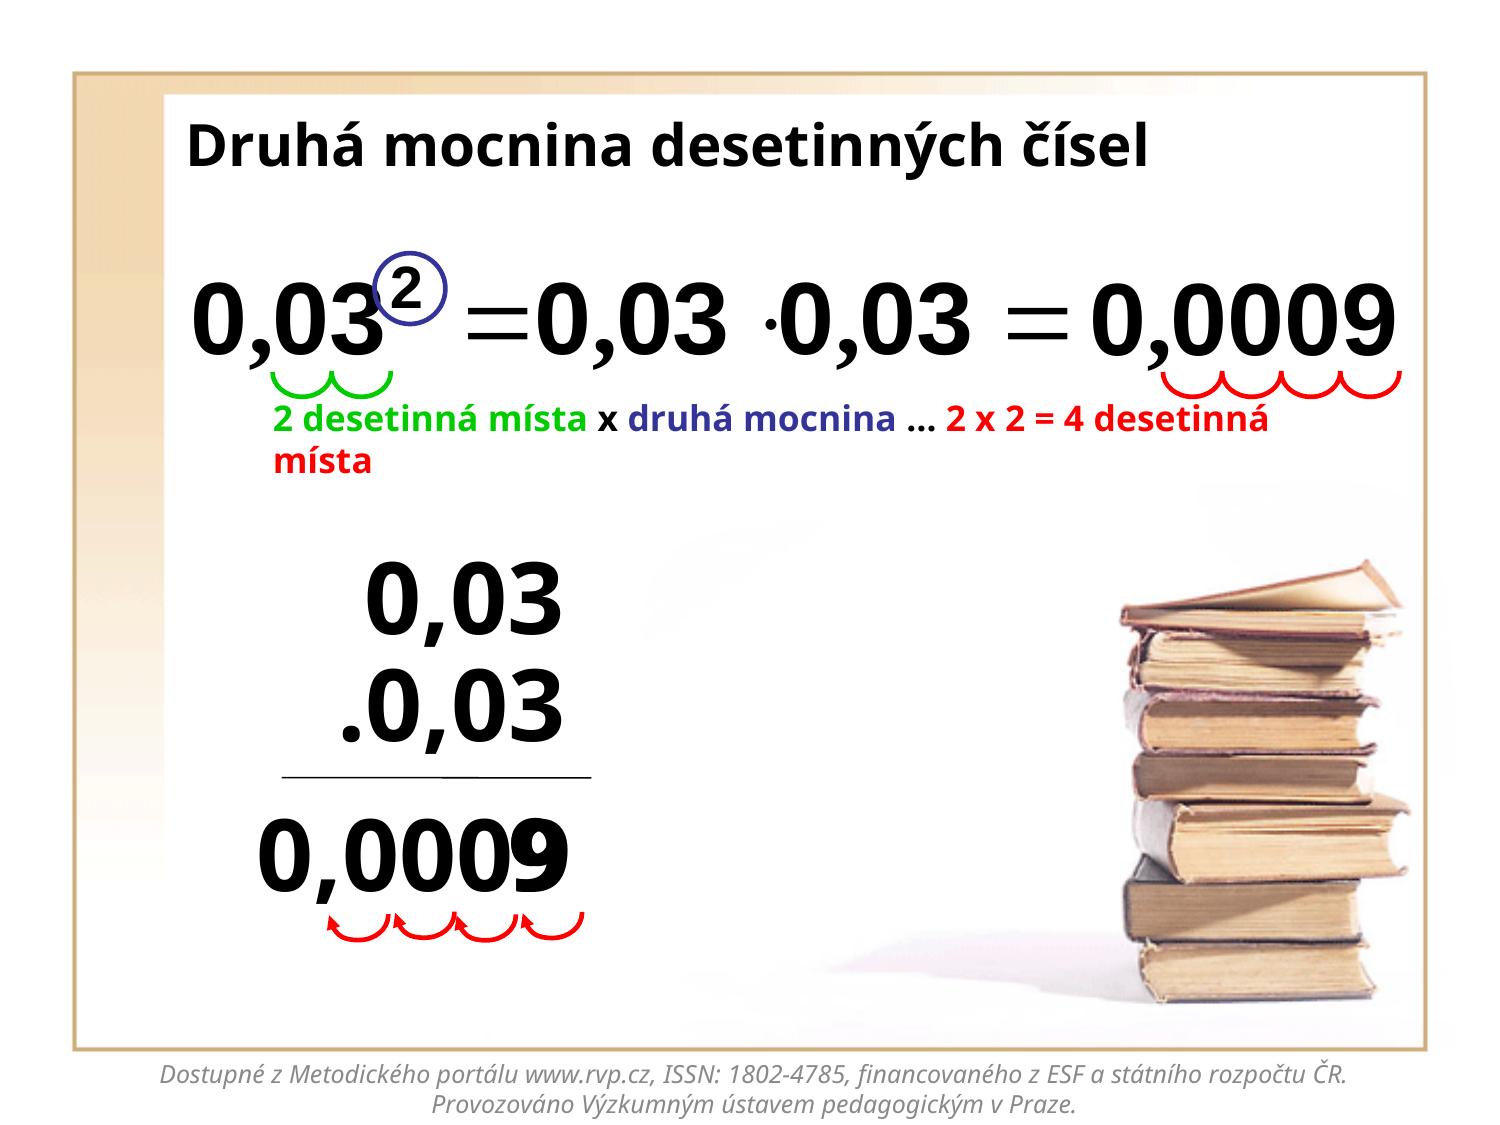

Druhá mocnina desetinných čísel
2 desetinná místa x druhá mocnina … 2 x 2 = 4 desetinná místa
0,03
.0,03
9
9
0,0009